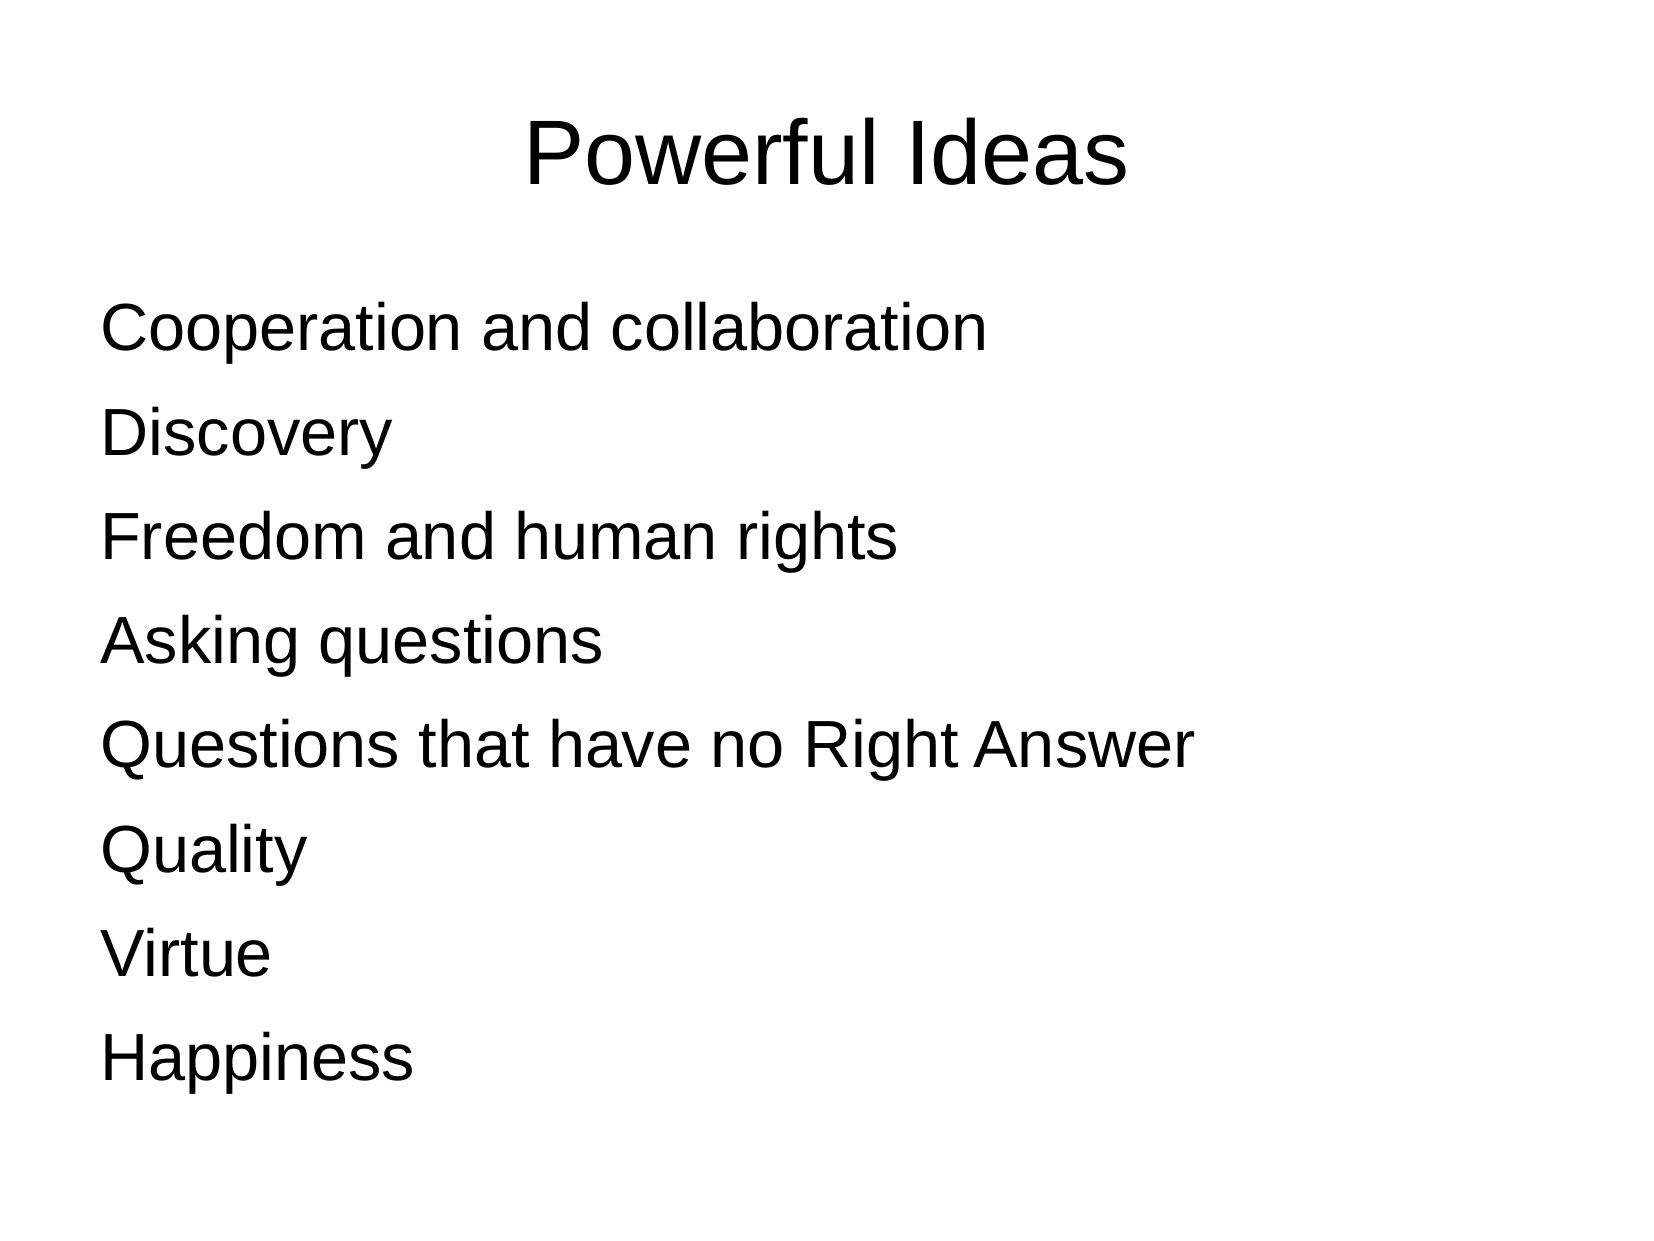

# Powerful Ideas
Cooperation and collaboration
Discovery
Freedom and human rights
Asking questions
Questions that have no Right Answer
Quality
Virtue
Happiness